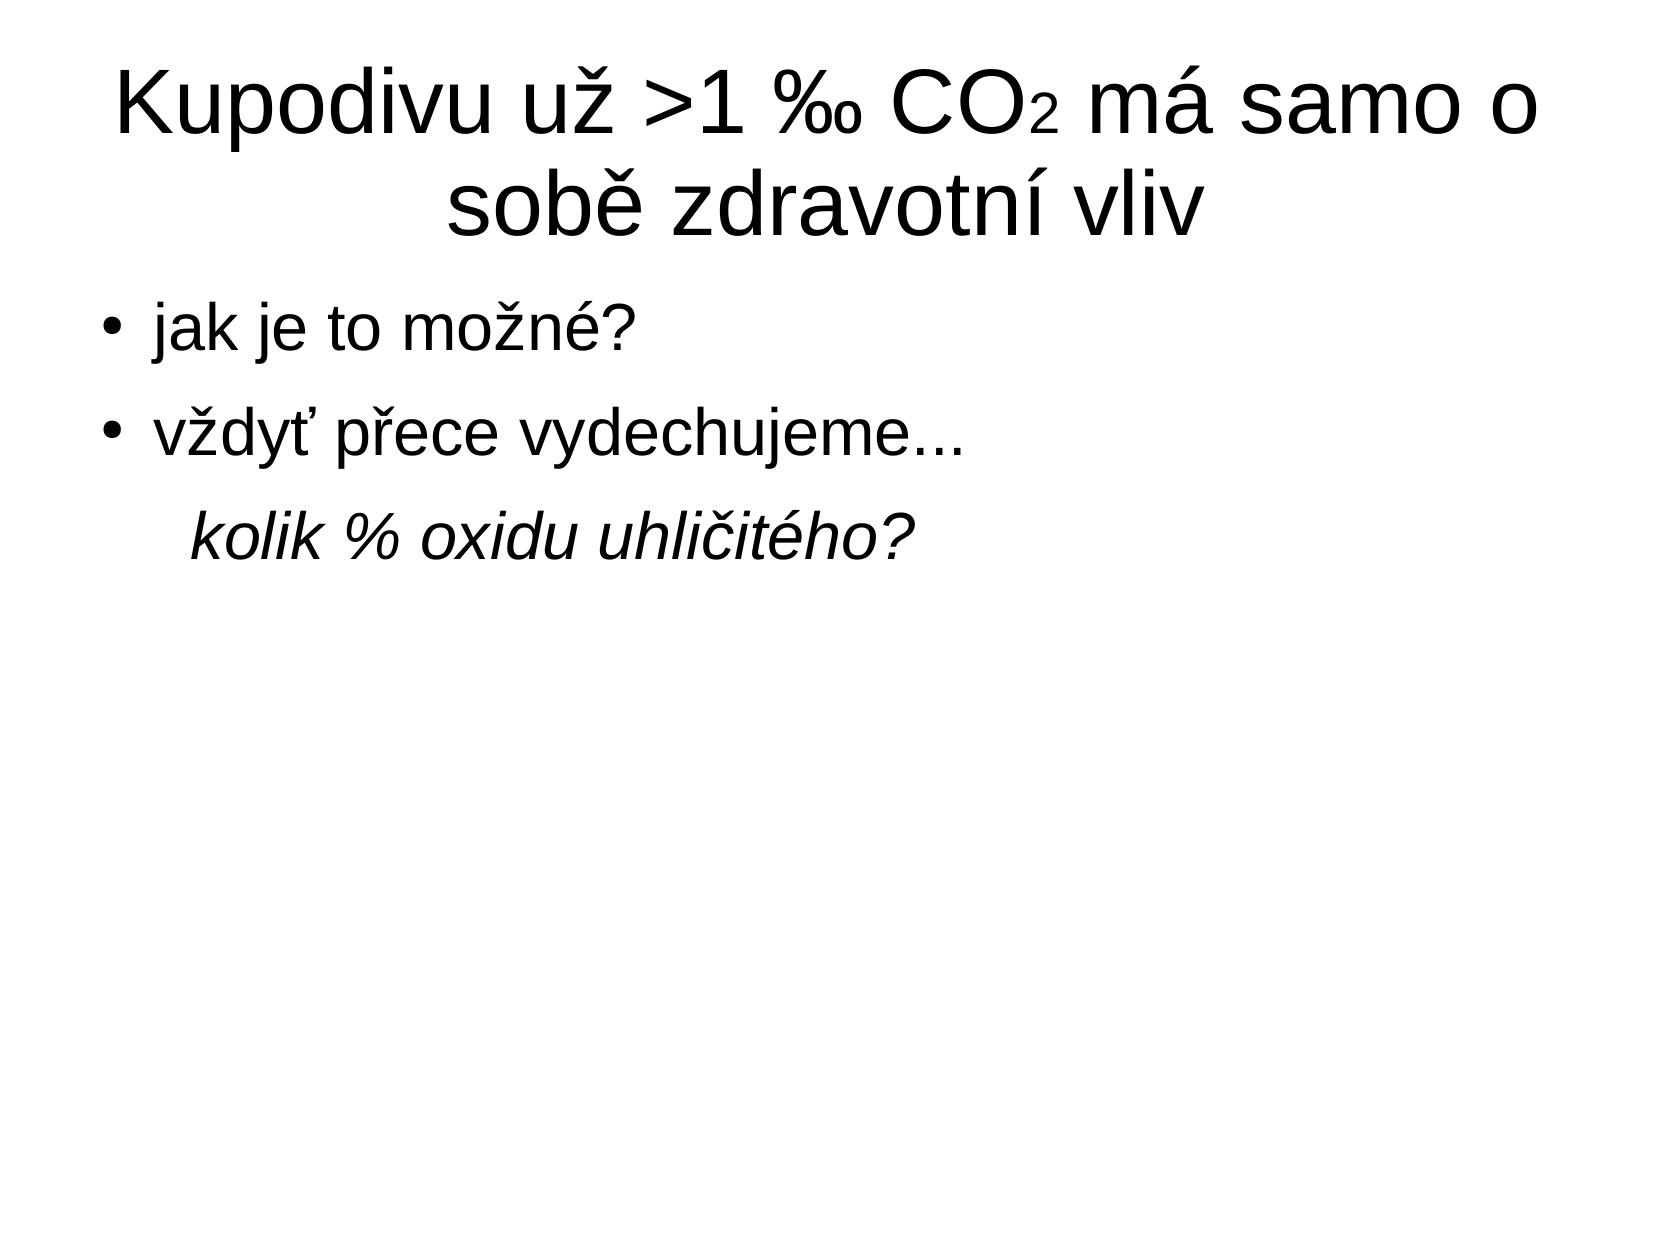

# Kupodivu už >1 ‰ CO2 má samo o sobě zdravotní vliv
jak je to možné?
vždyť přece vydechujeme...
 kolik % oxidu uhličitého?